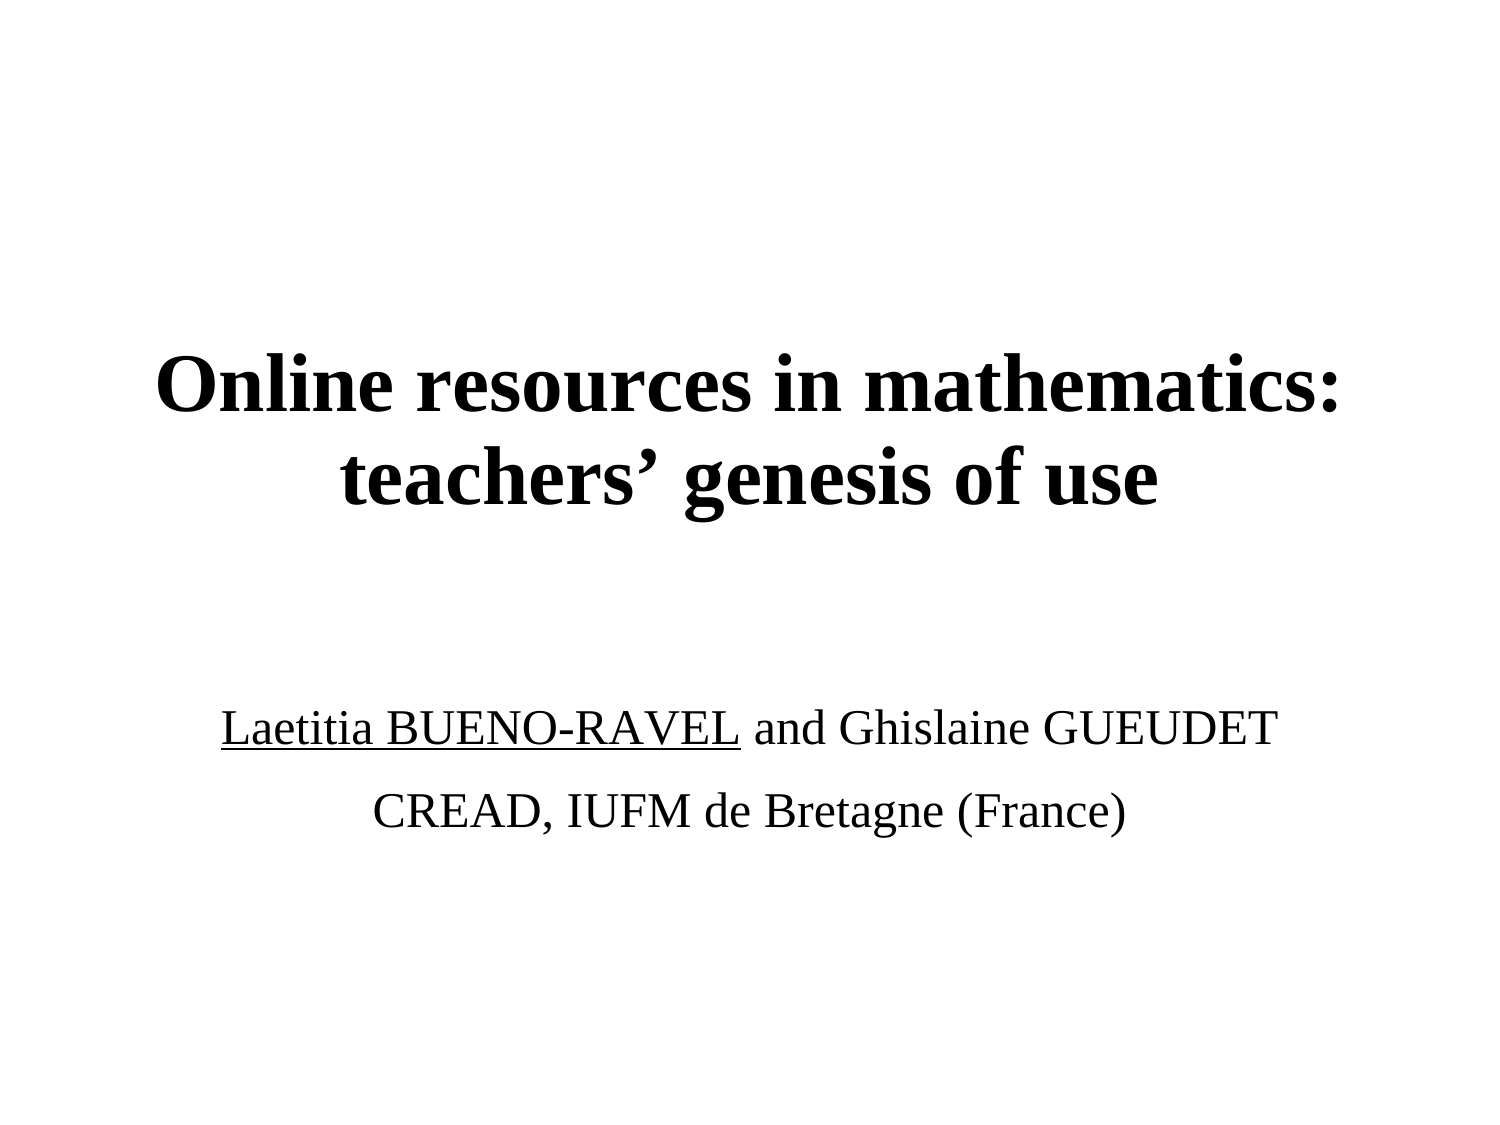

# Online resources in mathematics: teachers’ genesis of use
Laetitia BUENO-RAVEL and Ghislaine GUEUDET
CREAD, IUFM de Bretagne (France)